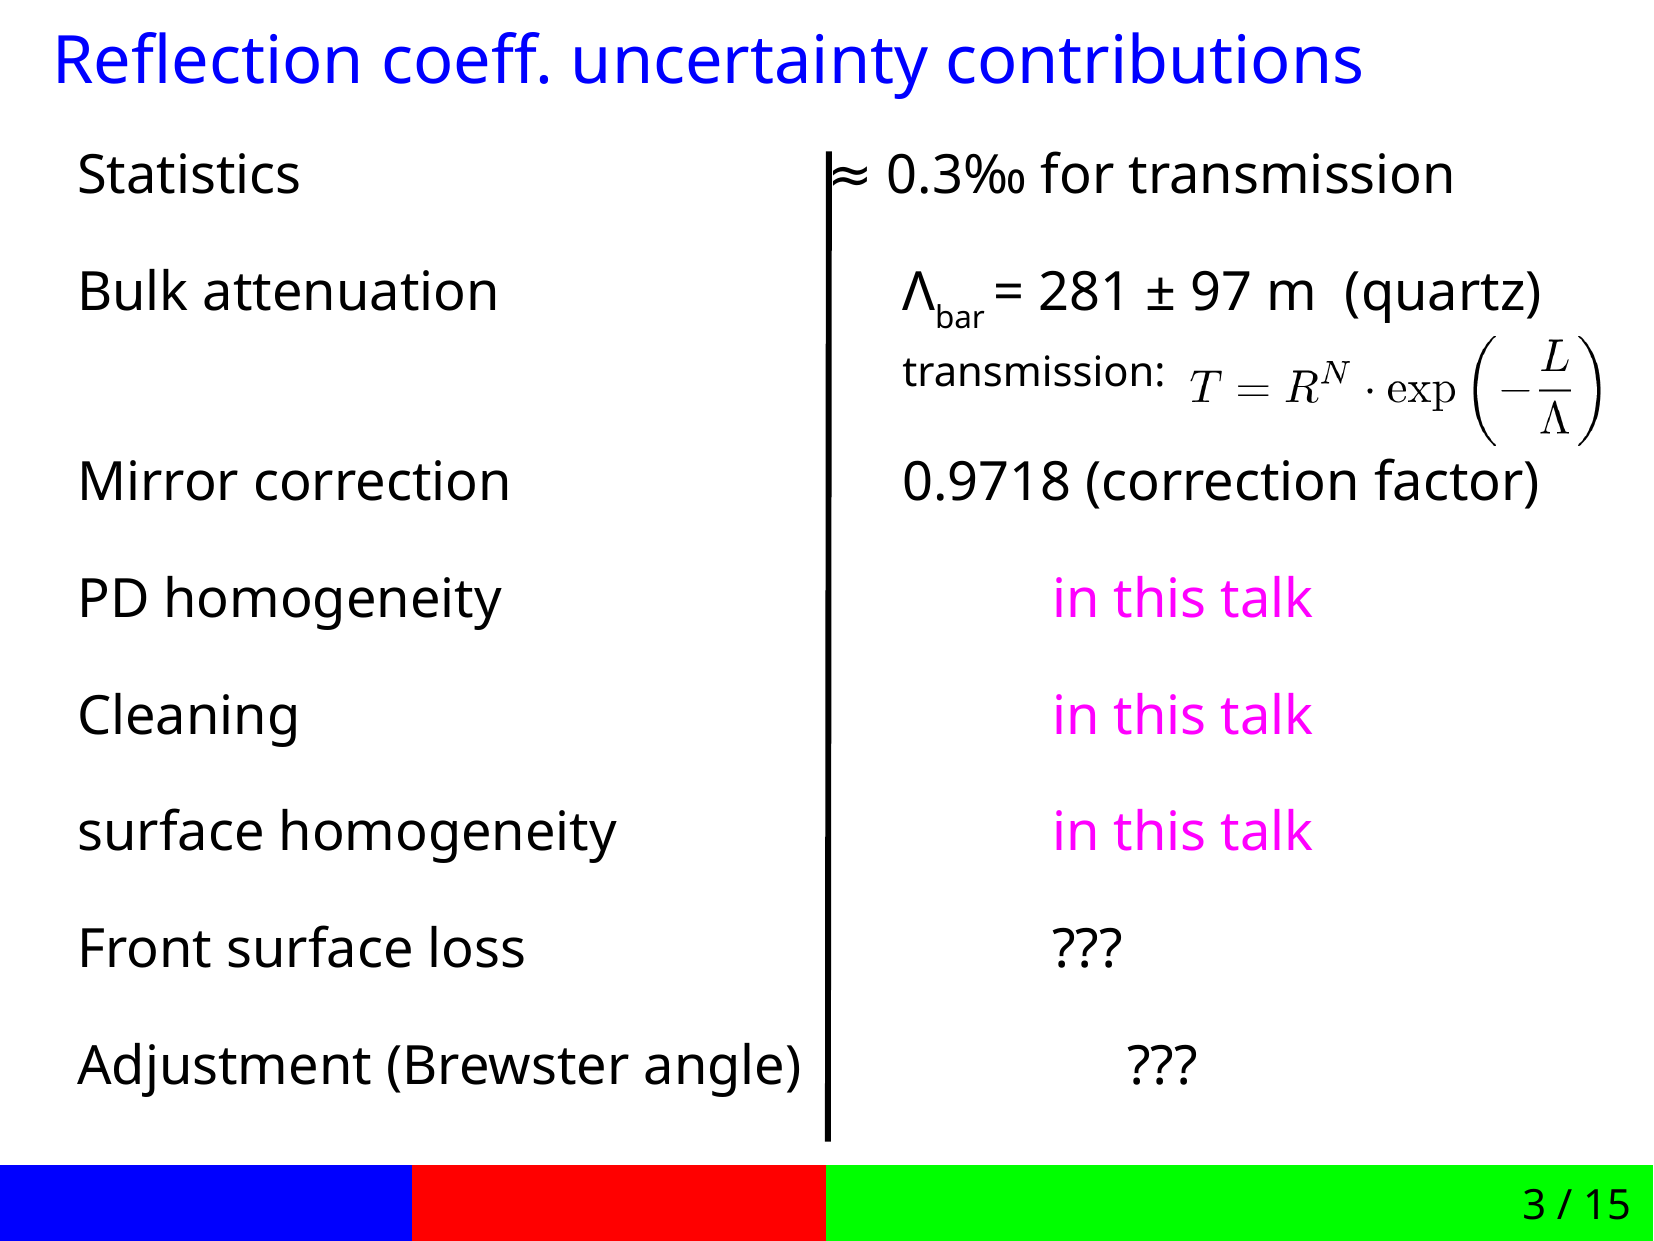

Reflection coeff. uncertainty contributions
Statistics								≈ 0.3‰ for transmission
Bulk attenuation 						Λbar = 281 ± 97 m (quartz)
											transmission:
Mirror correction						0.9718 (correction factor)
PD homogeneity								in this talk
Cleaning											in this talk
surface homogeneity						in this talk
Front surface loss								???
Adjustment (Brewster angle)					???
3 / 15